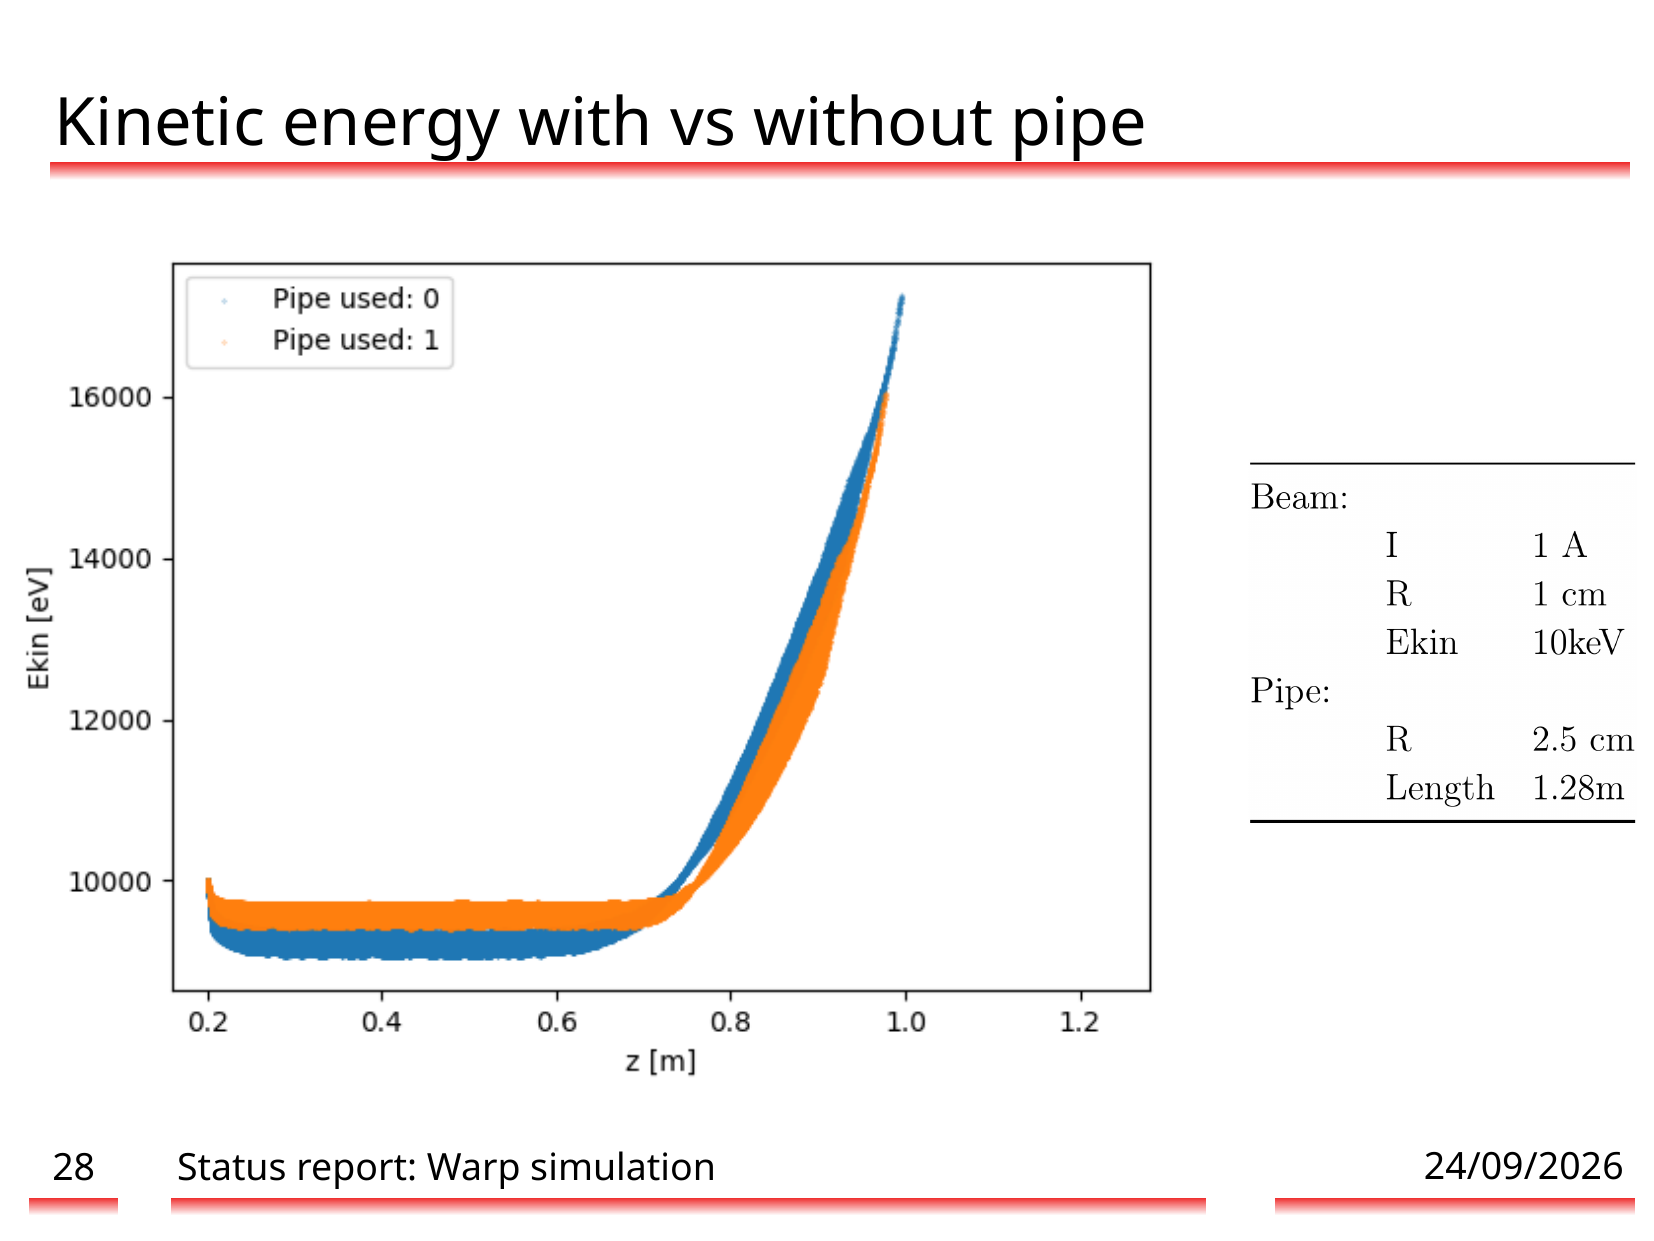

# Kinetic energy with vs without pipe
28
Status report: Warp simulation